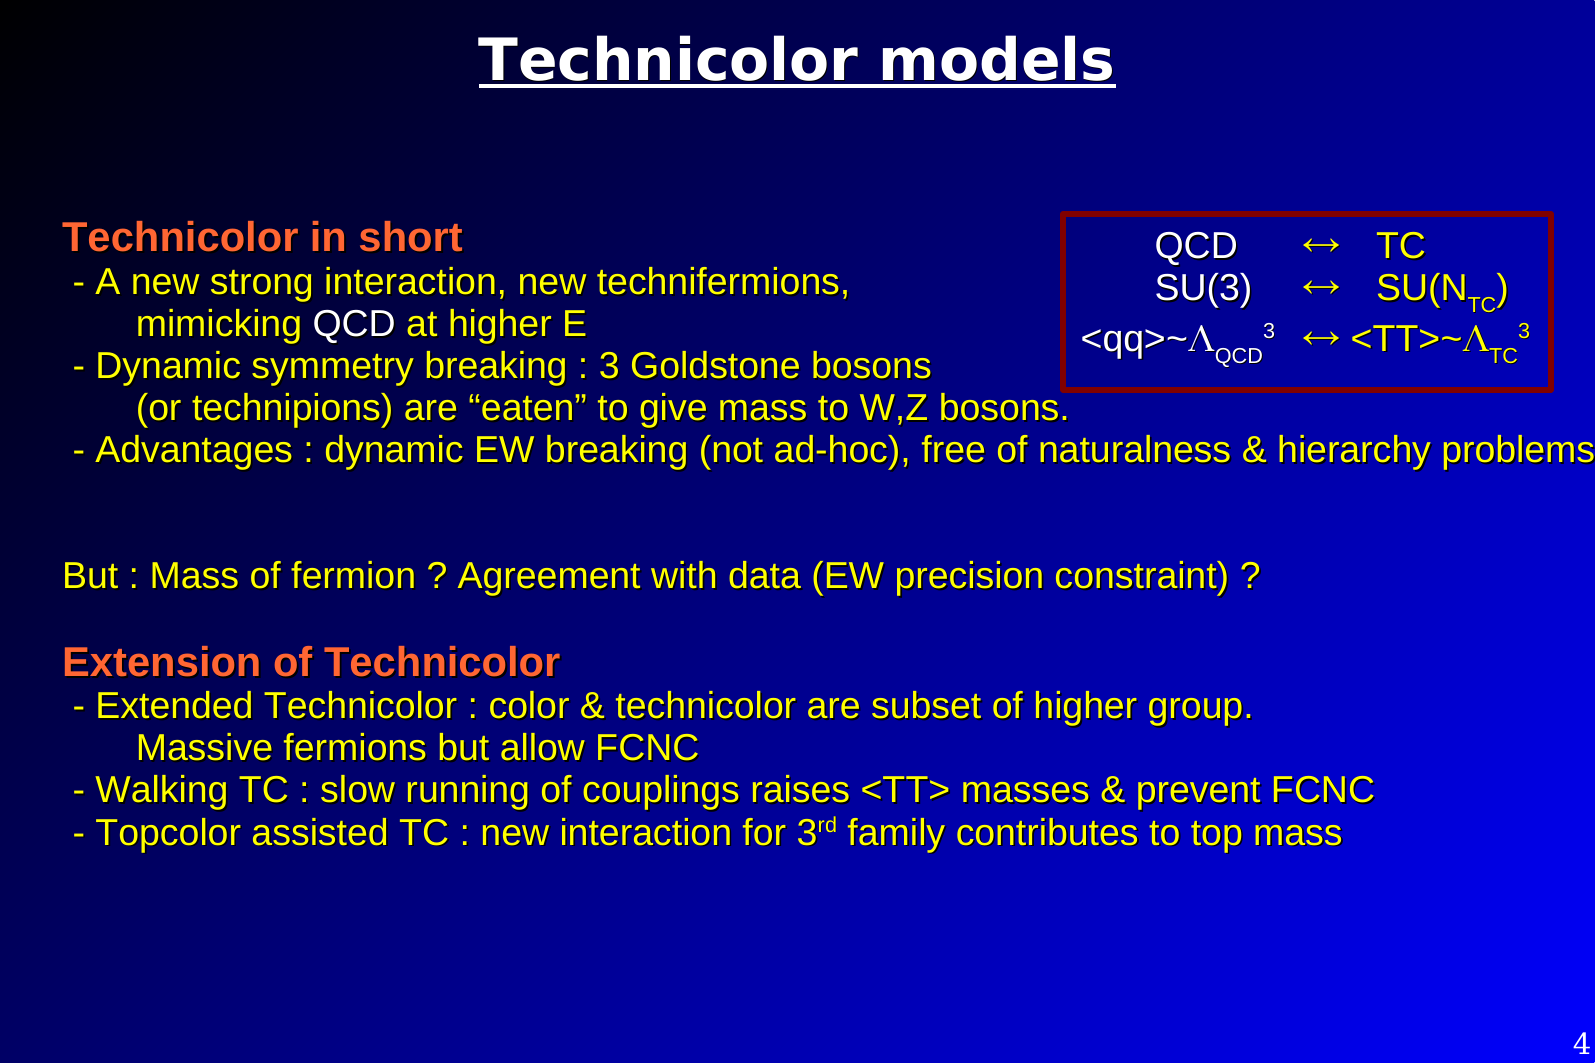

# Technicolor models
Technicolor in short
 - A new strong interaction, new technifermions,
	mimicking QCD at higher E
 - Dynamic symmetry breaking : 3 Goldstone bosons
	(or technipions) are “eaten” to give mass to W,Z bosons.
 - Advantages : dynamic EW breaking (not ad-hoc), free of naturalness & hierarchy problems
But : Mass of fermion ? Agreement with data (EW precision constraint) ?
Extension of Technicolor
 - Extended Technicolor : color & technicolor are subset of higher group.
	Massive fermions but allow FCNC
 - Walking TC : slow running of couplings raises <TT> masses & prevent FCNC
 - Topcolor assisted TC : new interaction for 3rd family contributes to top mass
	QCD	↔	TC
	SU(3)	↔	SU(NTC)
<qq>~QCD3	↔ <TT>~TC3
4